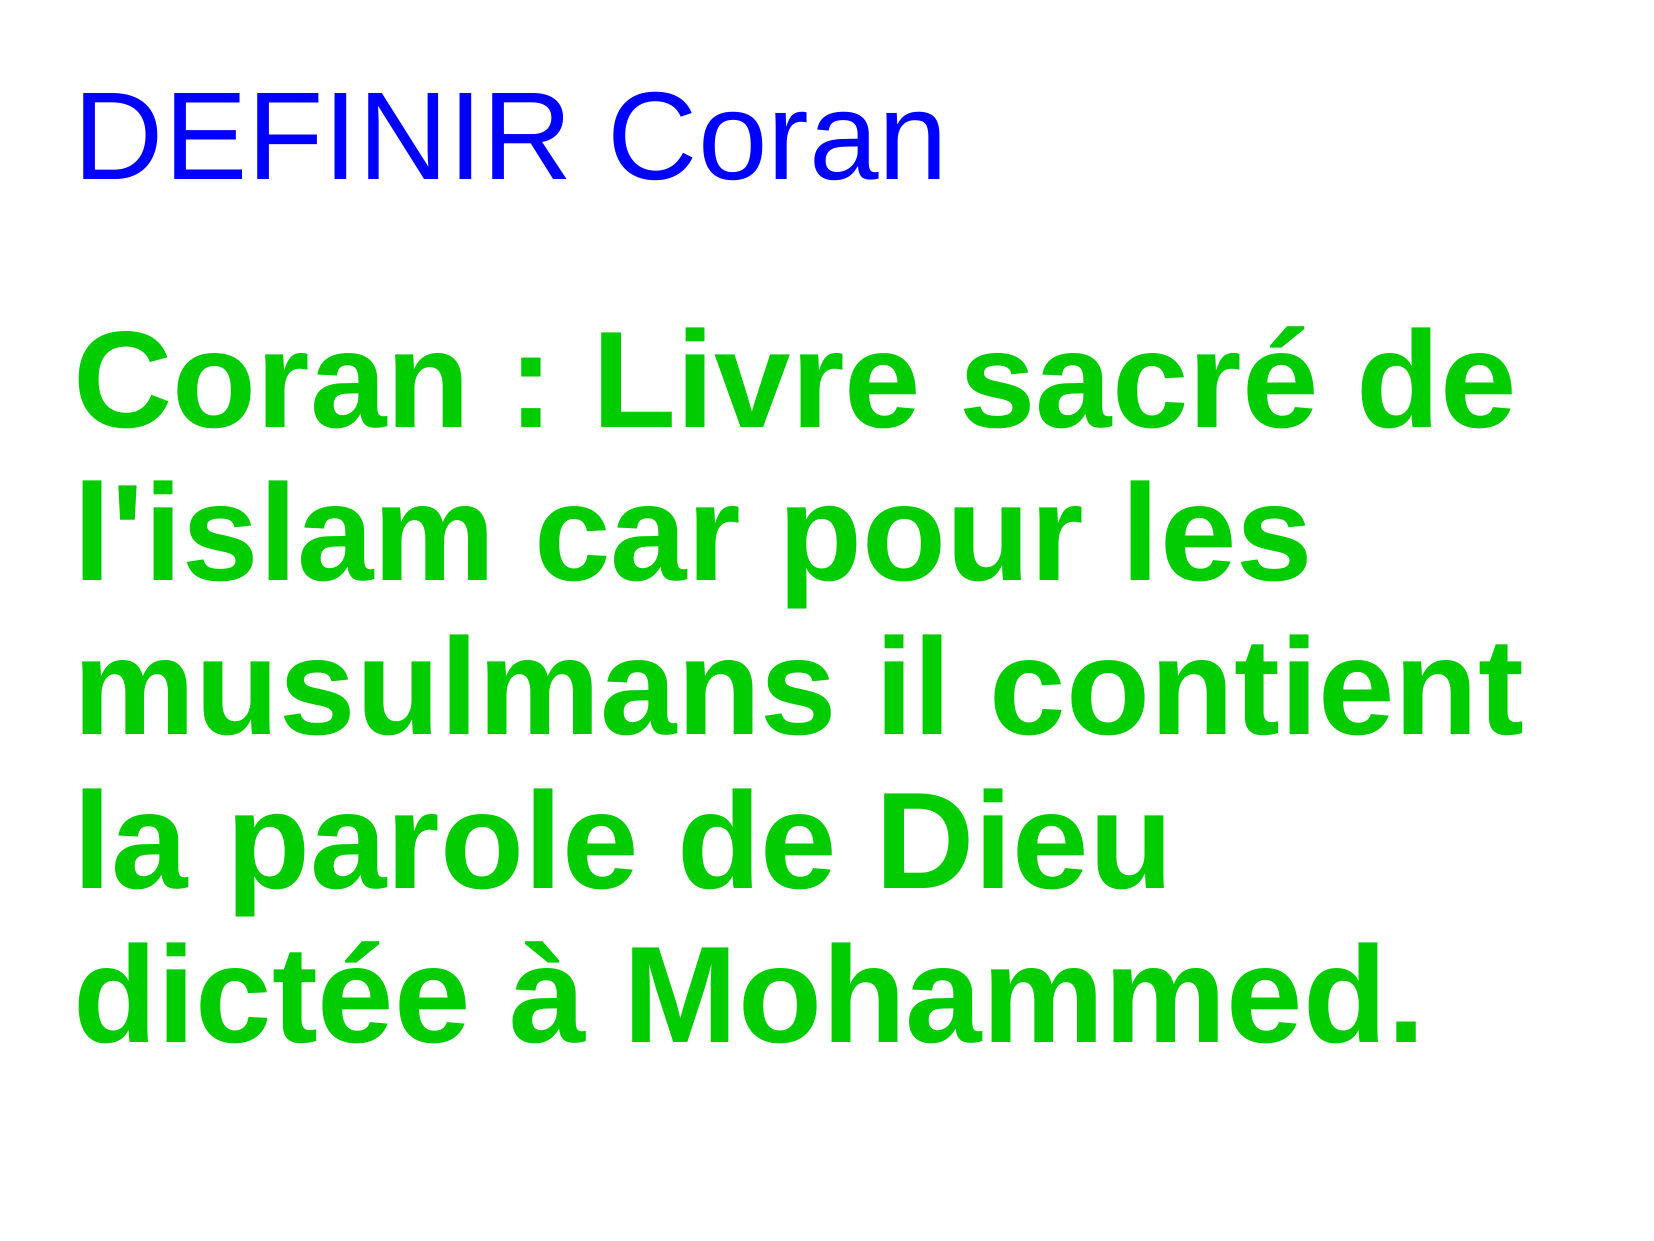

DEFINIR Coran
Coran : Livre sacré de l'islam car pour les musulmans il contient la parole de Dieu dictée à Mohammed.